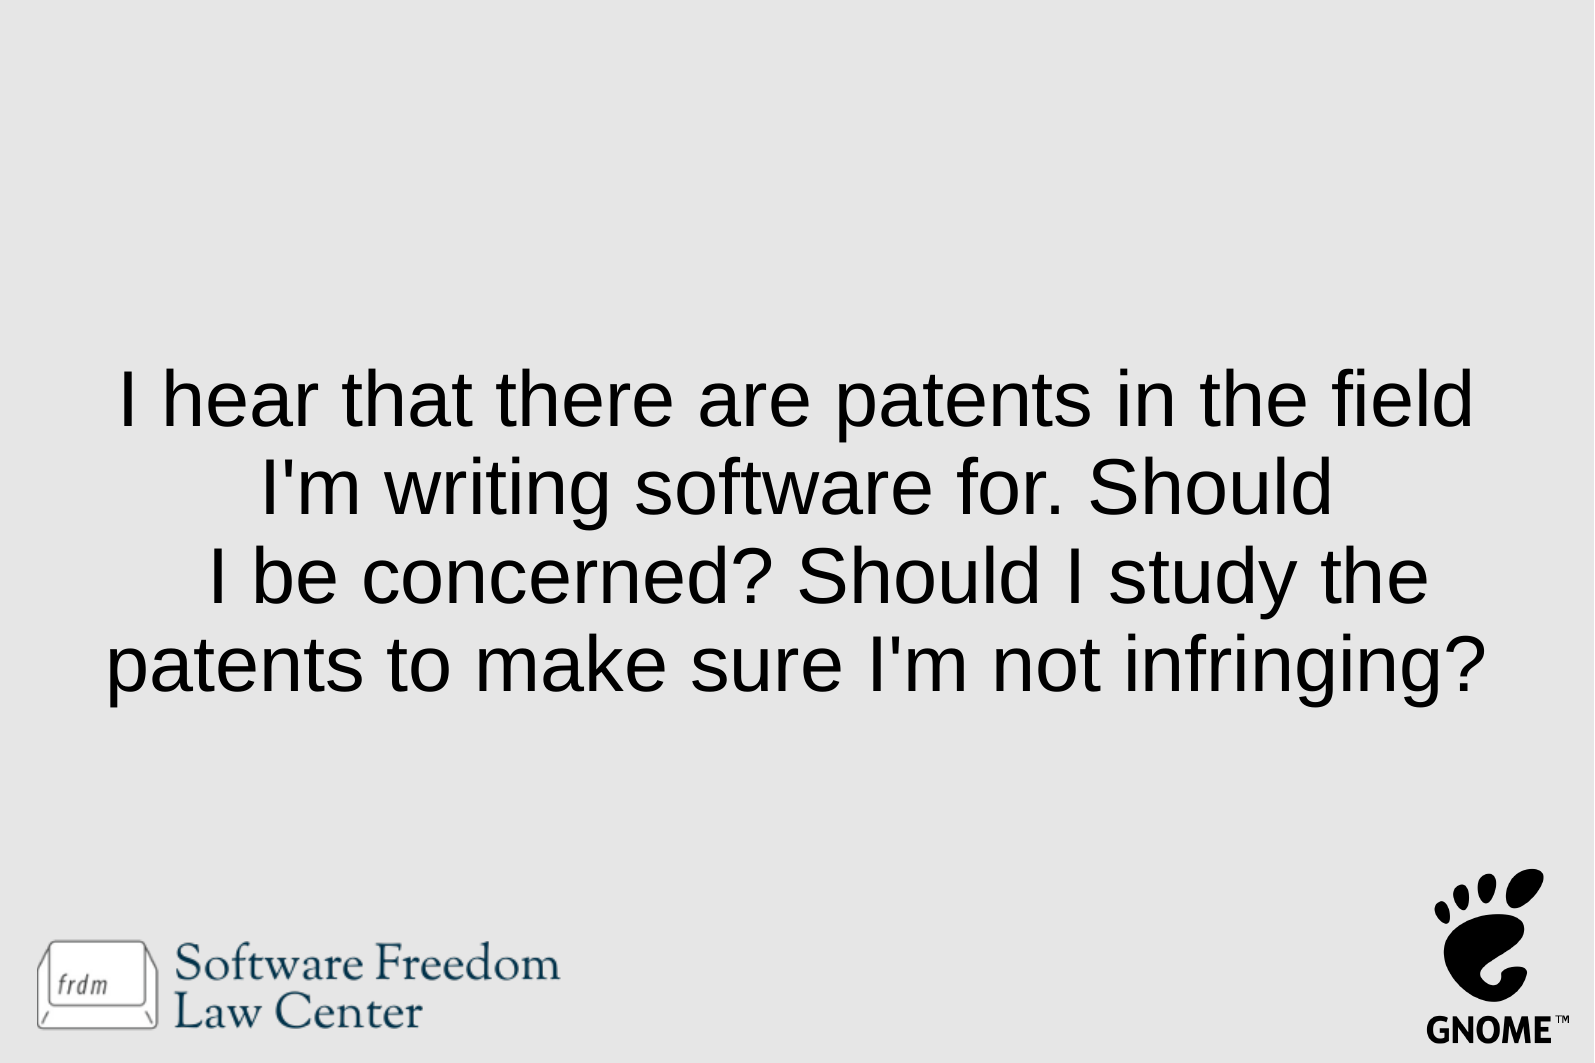

# I hear that there are patents in the field I'm writing software for. Should I be concerned? Should I study the patents to make sure I'm not infringing?